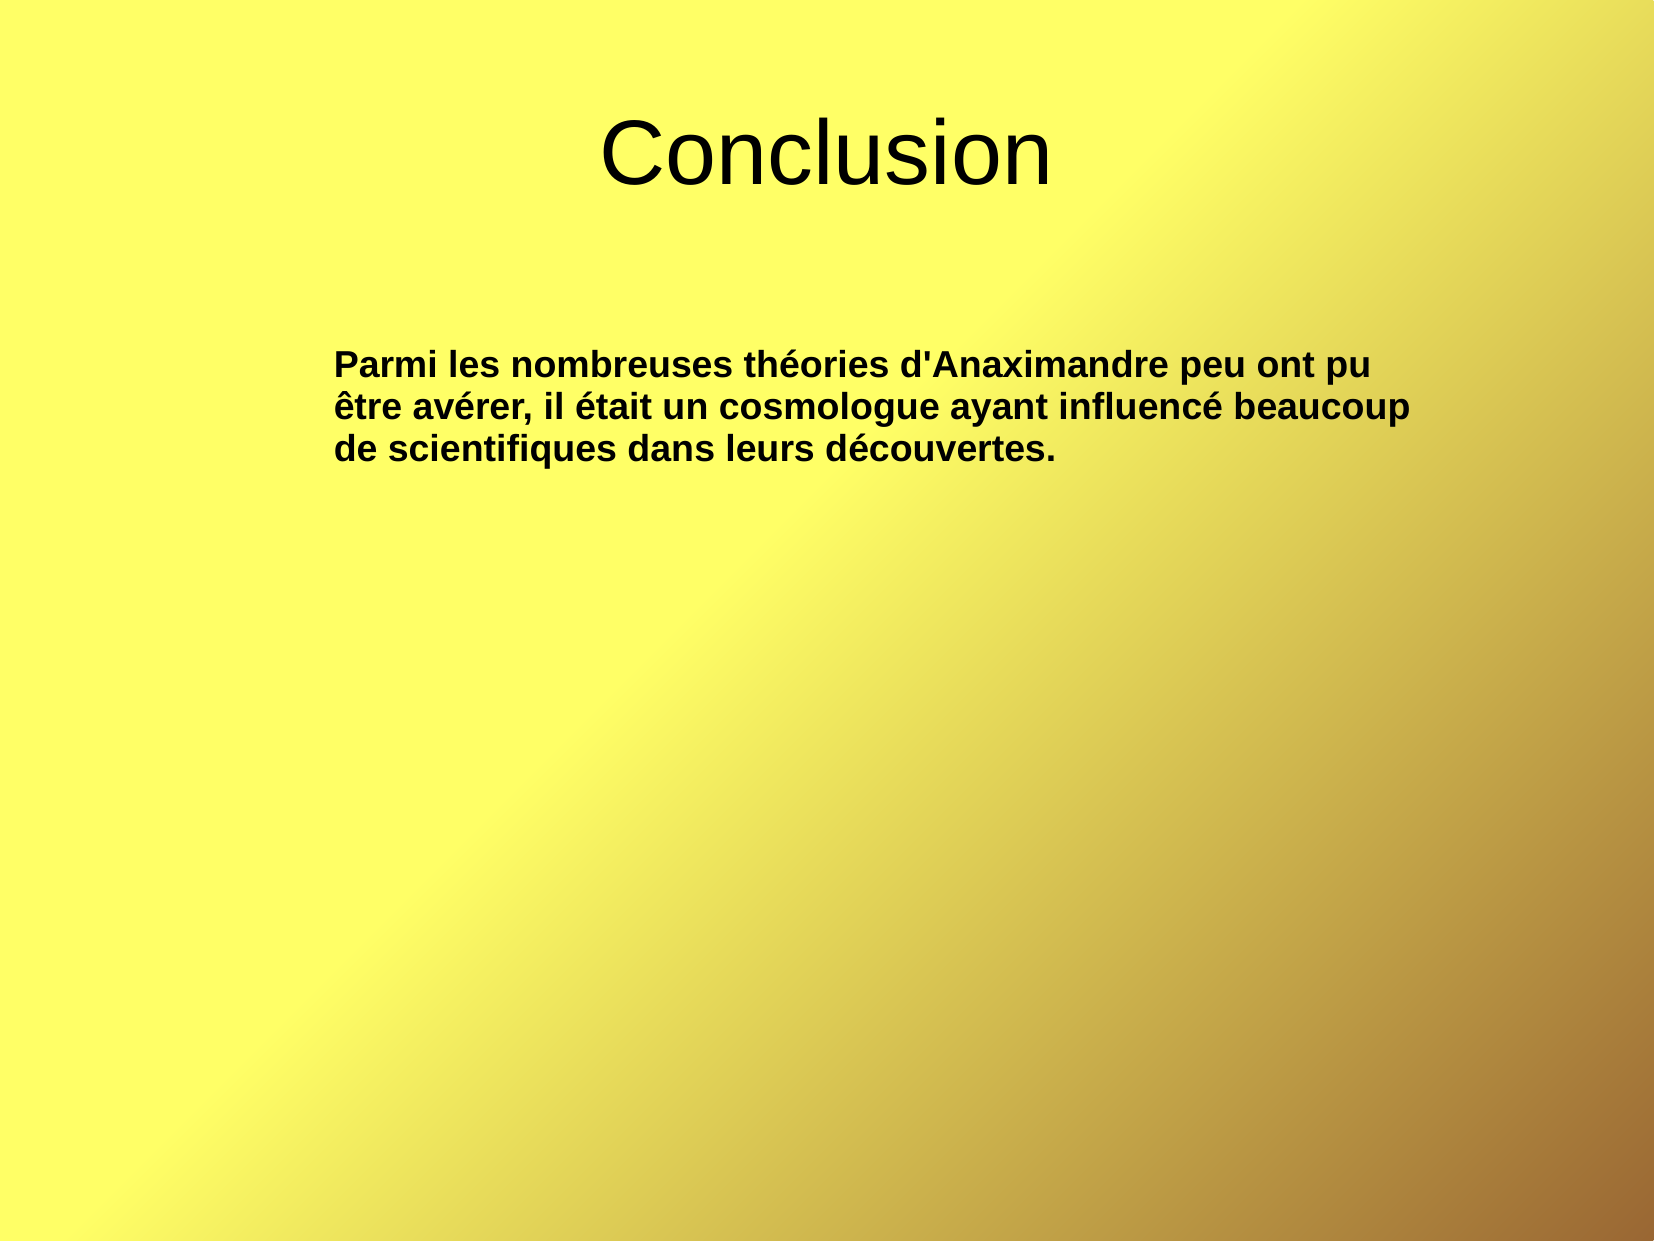

# Conclusion
Parmi les nombreuses théories d'Anaximandre peu ont pu être avérer, il était un cosmologue ayant influencé beaucoup de scientifiques dans leurs découvertes.